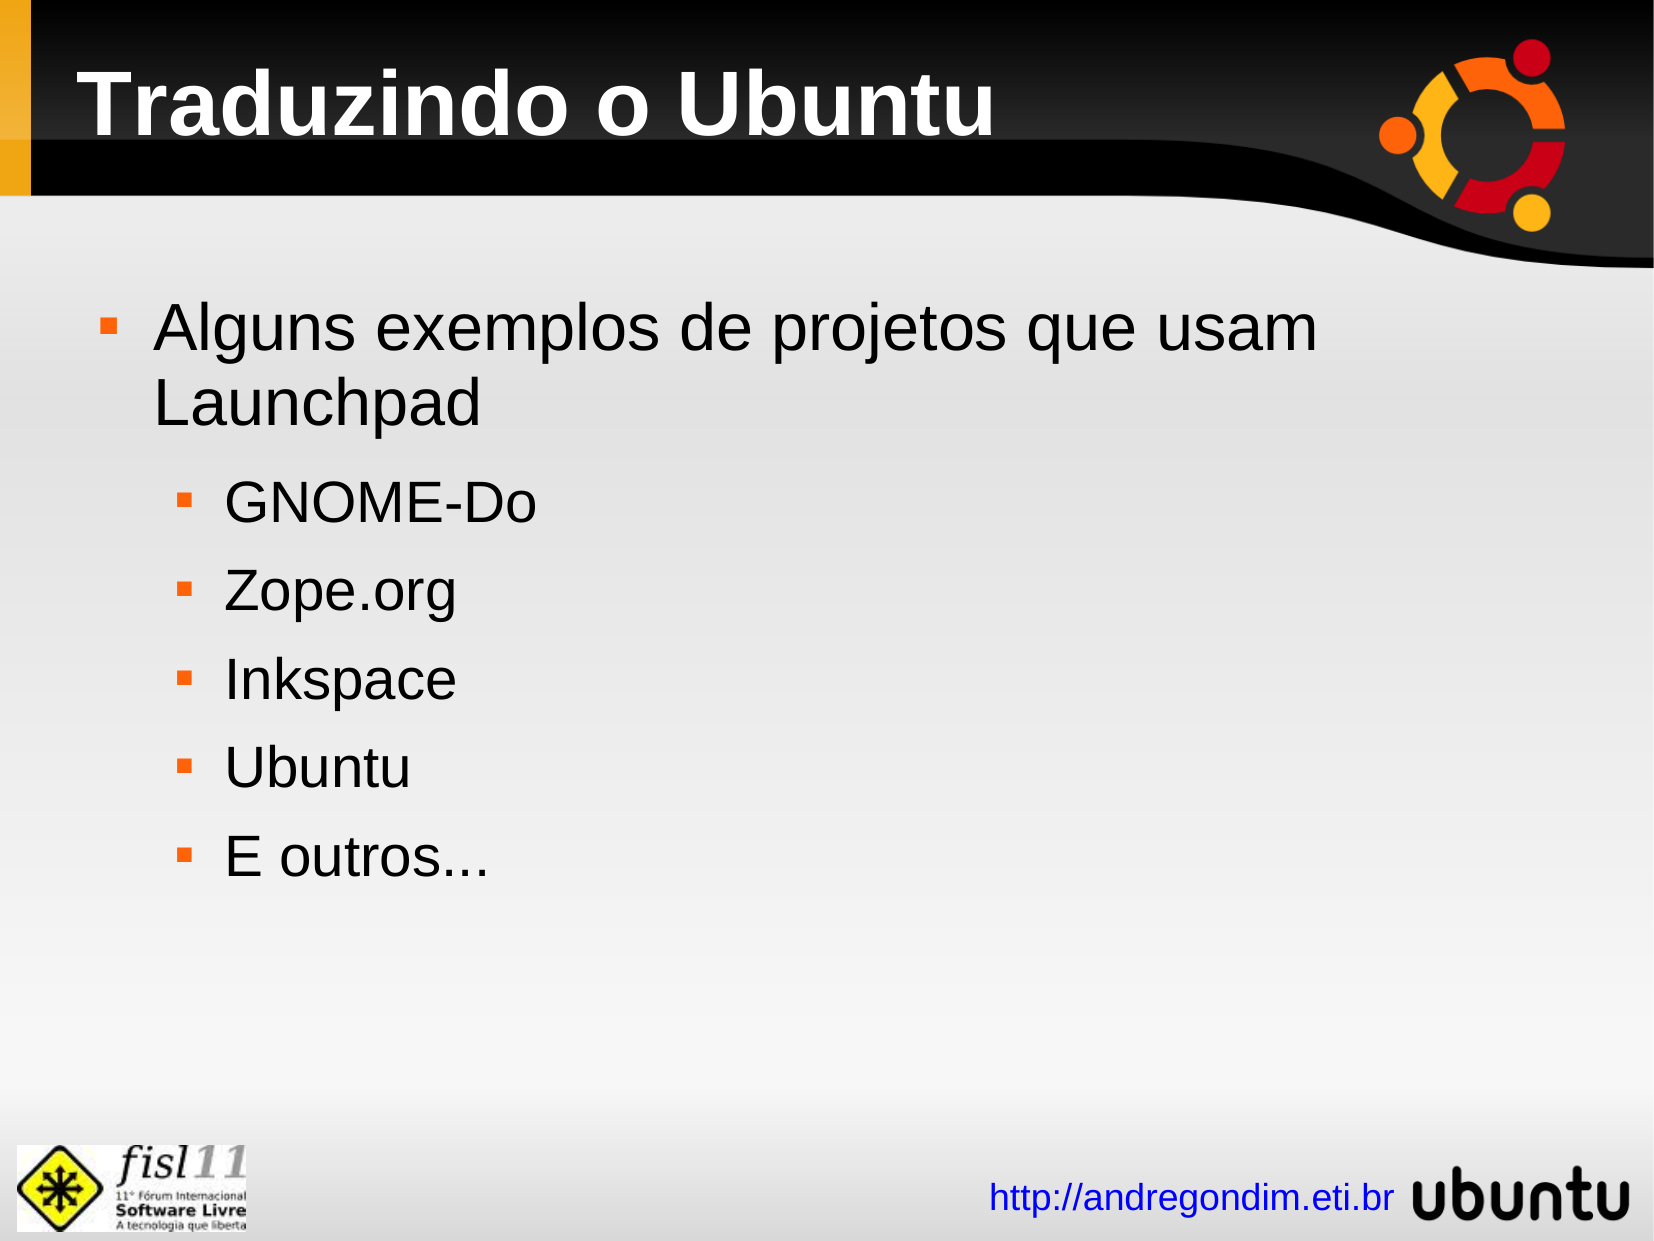

# Traduzindo o Ubuntu
Alguns exemplos de projetos que usam Launchpad
GNOME-Do
Zope.org
Inkspace
Ubuntu
E outros...